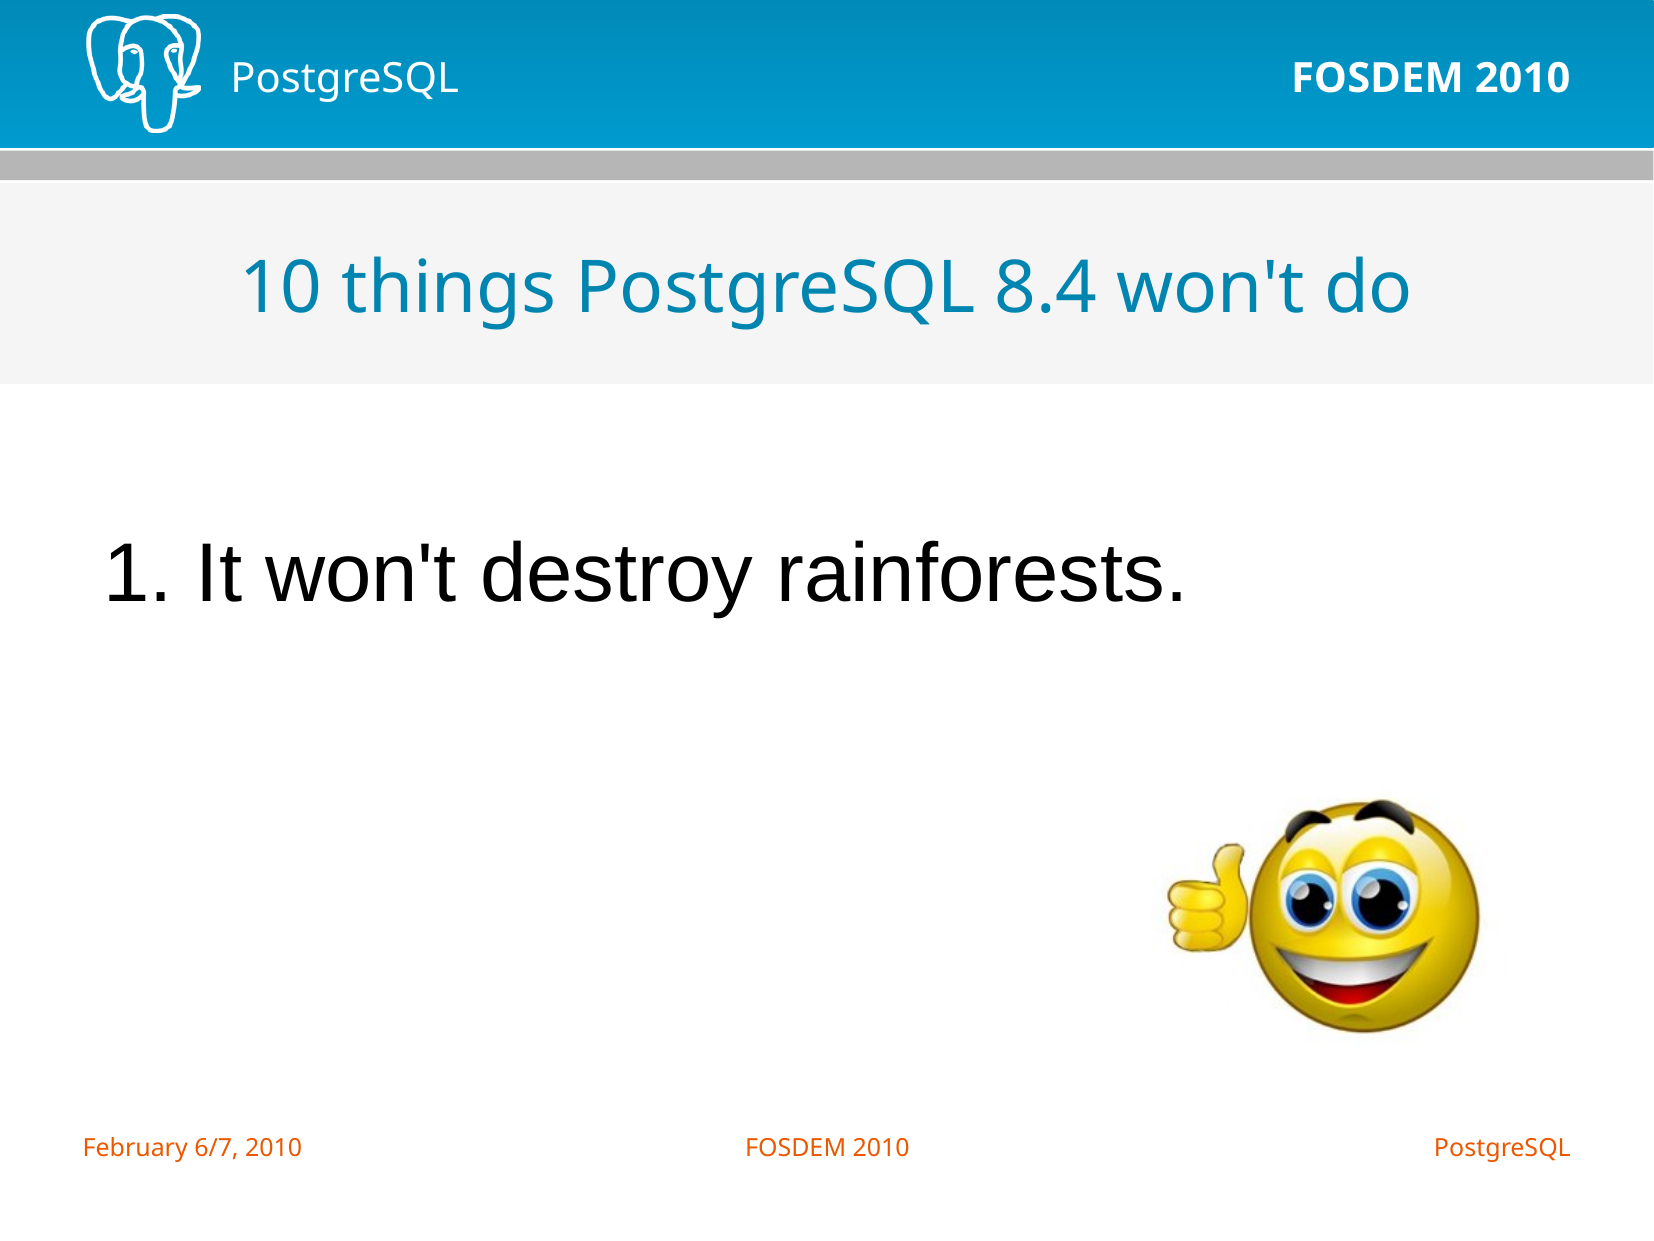

# 10 things PostgreSQL 8.4 won't do
1. It won't destroy rainforests.
4